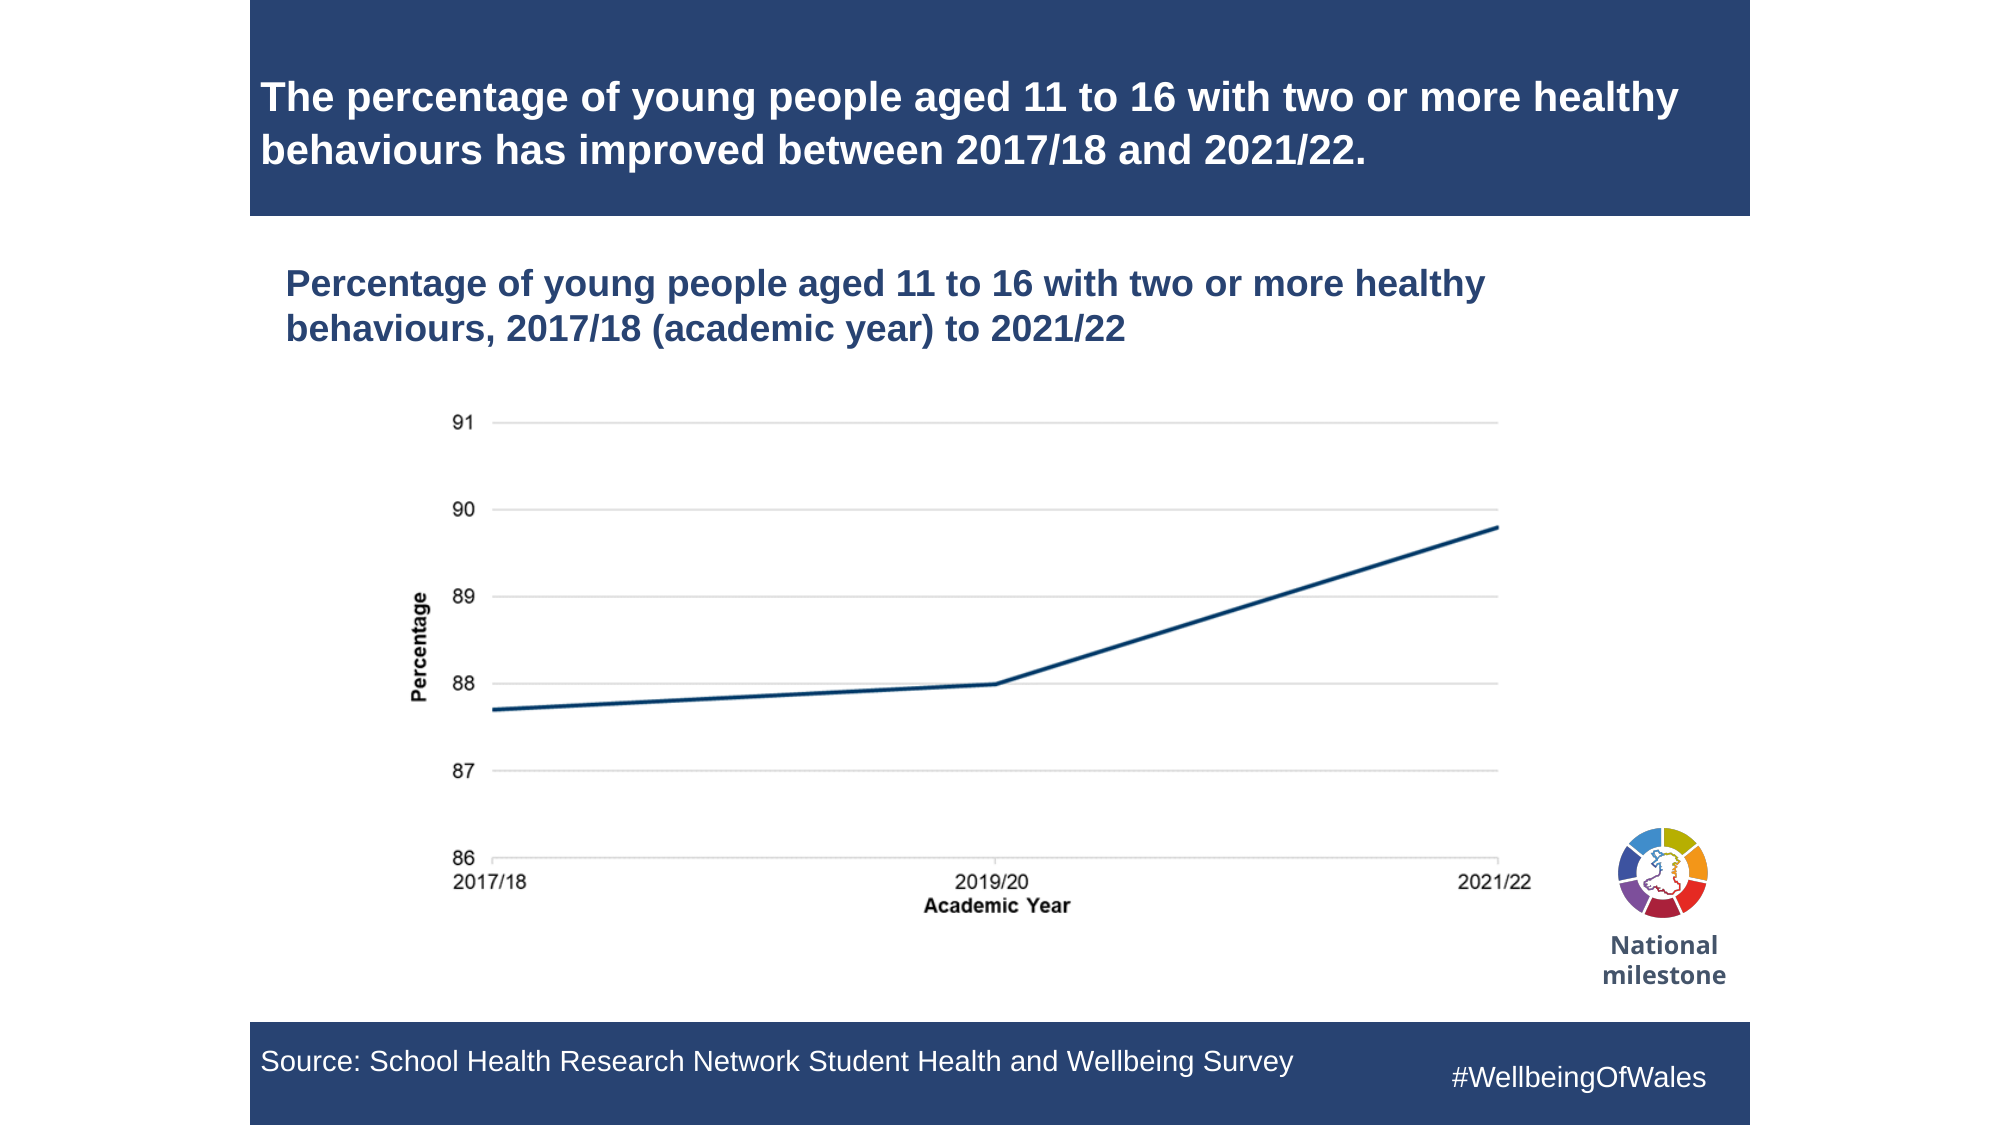

# The percentage of young people aged 11 to 16 with two or more healthy behaviours has improved between 2017/18 and 2021/22.
Percentage of young people aged 11 to 16 with two or more healthy behaviours, 2017/18 (academic year) to 2021/22
National milestone
Source: School Health Research Network Student Health and Wellbeing Survey
#WellbeingOfWales